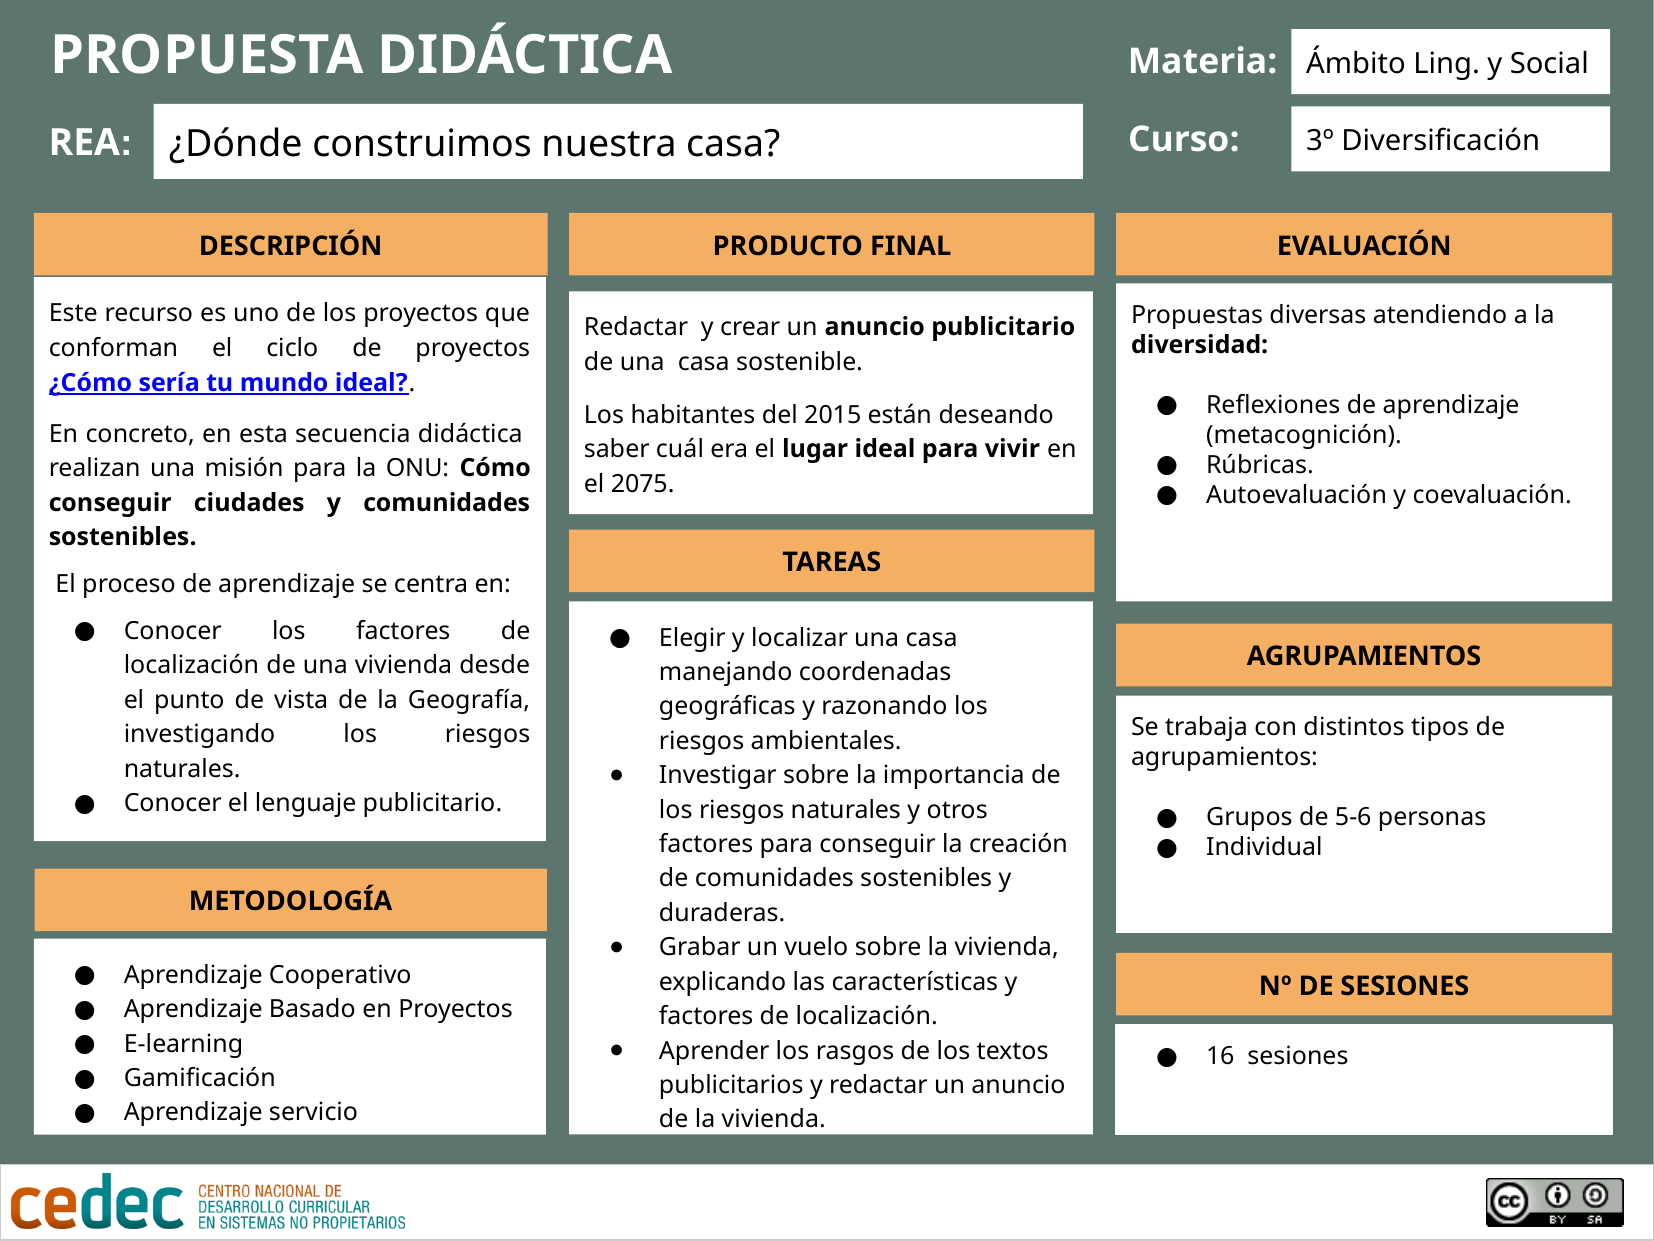

PROPUESTA DIDÁCTICA
Ámbito Ling. y Social
Materia:
¿Dónde construimos nuestra casa?
3º Diversificación
Curso:
REA:
DESCRIPCIÓN
PRODUCTO FINAL
EVALUACIÓN
Este recurso es uno de los proyectos que conforman el ciclo de proyectos ¿Cómo sería tu mundo ideal?.
En concreto, en esta secuencia didáctica realizan una misión para la ONU: Cómo conseguir ciudades y comunidades sostenibles.
 El proceso de aprendizaje se centra en:
Conocer los factores de localización de una vivienda desde el punto de vista de la Geografía, investigando los riesgos naturales.
Conocer el lenguaje publicitario.
Propuestas diversas atendiendo a la diversidad:
Reflexiones de aprendizaje (metacognición).
Rúbricas.
Autoevaluación y coevaluación.
Redactar y crear un anuncio publicitario de una casa sostenible.
Los habitantes del 2015 están deseando saber cuál era el lugar ideal para vivir en el 2075.
TAREAS
Elegir y localizar una casa manejando coordenadas geográficas y razonando los riesgos ambientales.
Investigar sobre la importancia de los riesgos naturales y otros factores para conseguir la creación de comunidades sostenibles y duraderas.
Grabar un vuelo sobre la vivienda, explicando las características y factores de localización.
Aprender los rasgos de los textos publicitarios y redactar un anuncio de la vivienda.
AGRUPAMIENTOS
Se trabaja con distintos tipos de agrupamientos:
Grupos de 5-6 personas
Individual
METODOLOGÍA
Aprendizaje Cooperativo
Aprendizaje Basado en Proyectos
E-learning
Gamificación
Aprendizaje servicio
Nº DE SESIONES
16 sesiones